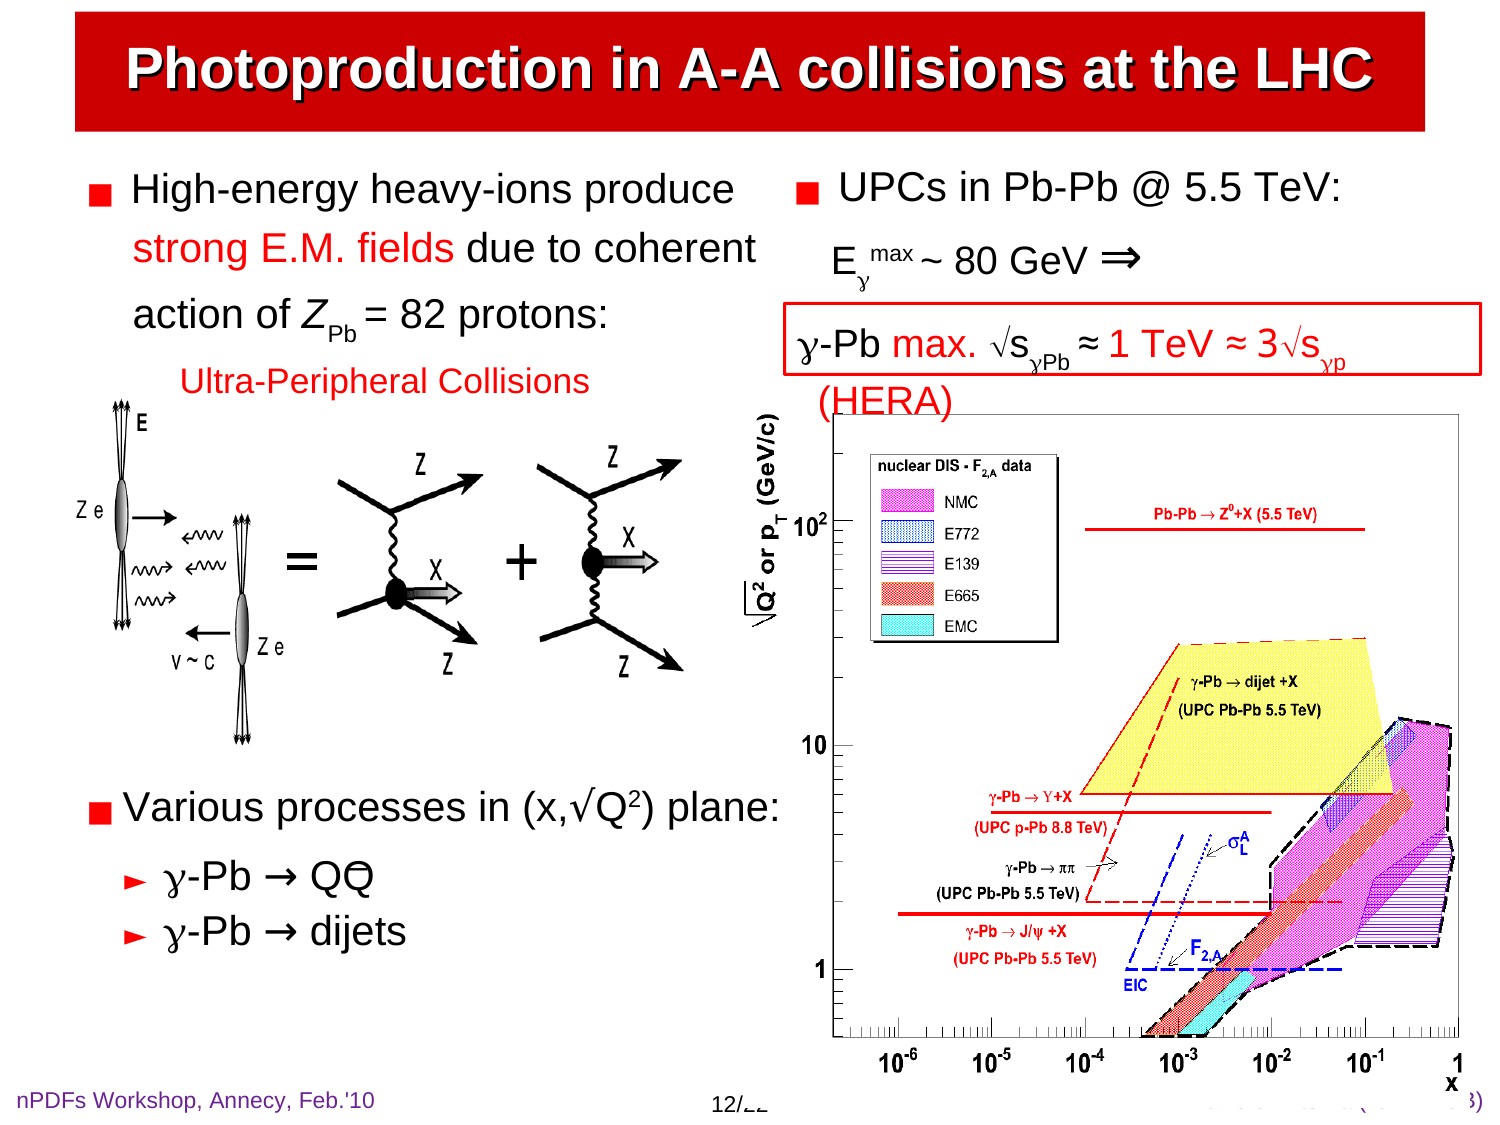

# Photoproduction in A-A collisions at the LHC
■ UPCs in Pb-Pb @ 5.5 TeV:
■ High-energy heavy-ions produce
 strong E.M. fields due to coherent
 action of ZPb = 82 protons:
■ Various processes in (x,√Q2) plane:
Egmax ~ 80 GeV ⇒
g-Pb max. sgPb ≈ 1 TeV ≈ 3sgp (HERA)
Ultra-Peripheral Collisions
_
► g-Pb → QQ
► g-Pb → dijets